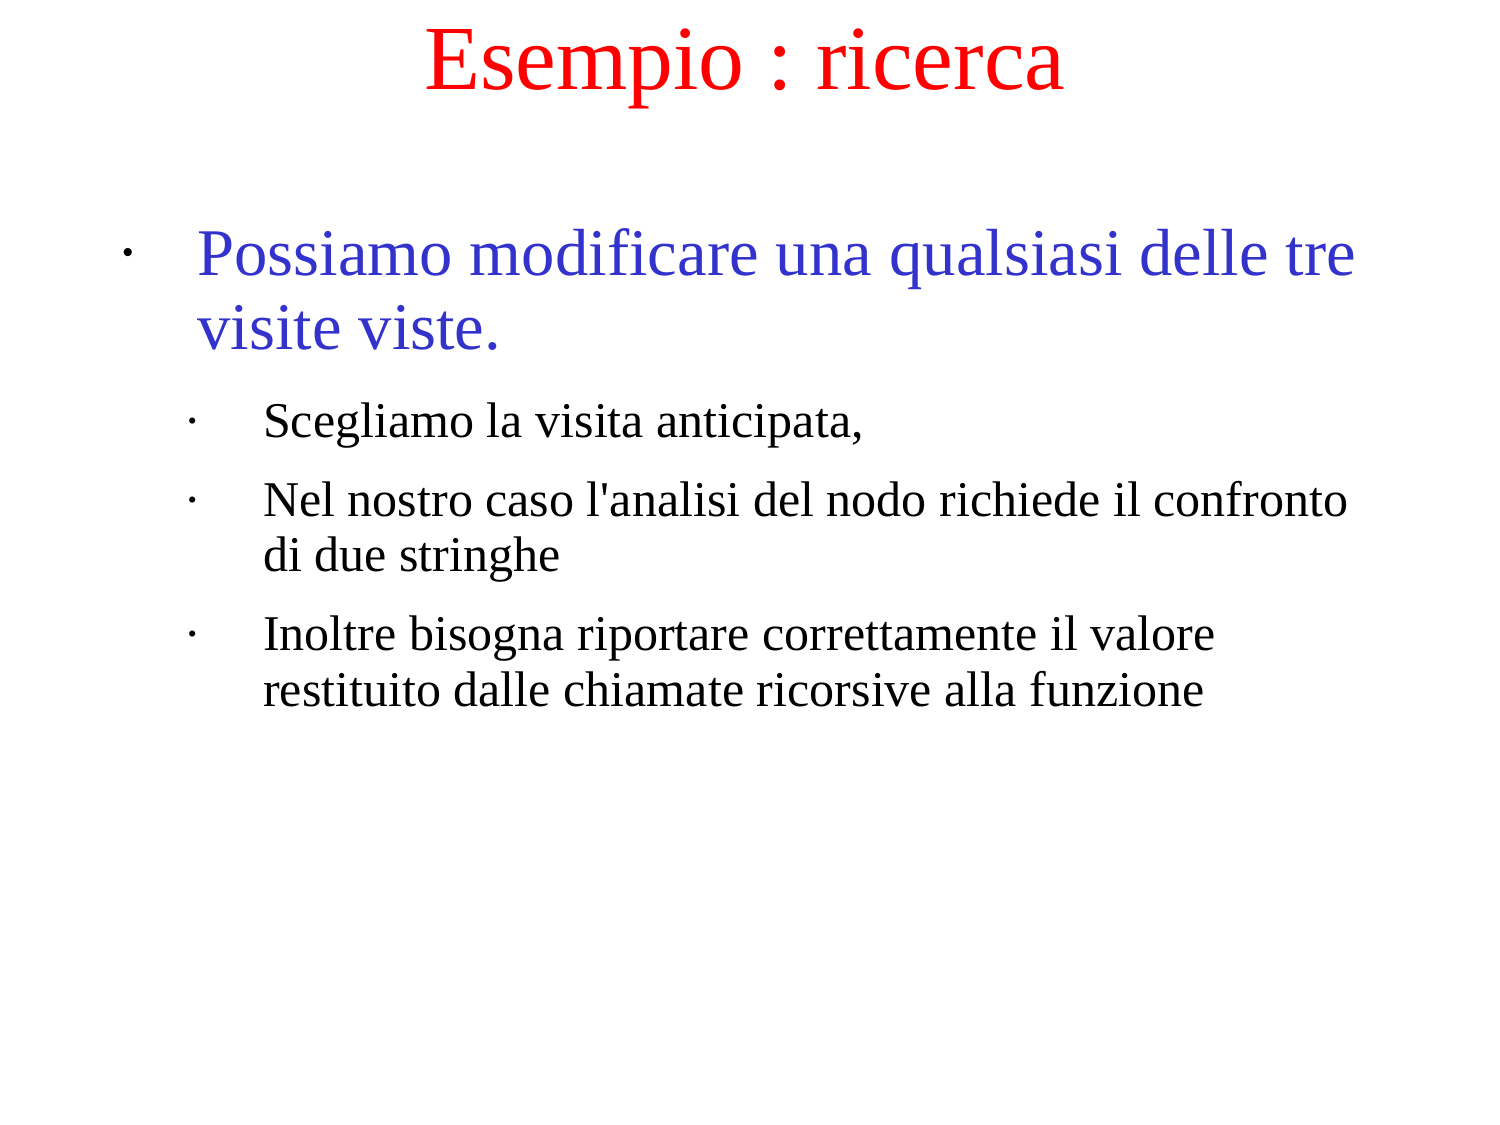

# Esempio : ricerca
Possiamo modificare una qualsiasi delle tre visite viste.
Scegliamo la visita anticipata,
Nel nostro caso l'analisi del nodo richiede il confronto di due stringhe
Inoltre bisogna riportare correttamente il valore restituito dalle chiamate ricorsive alla funzione